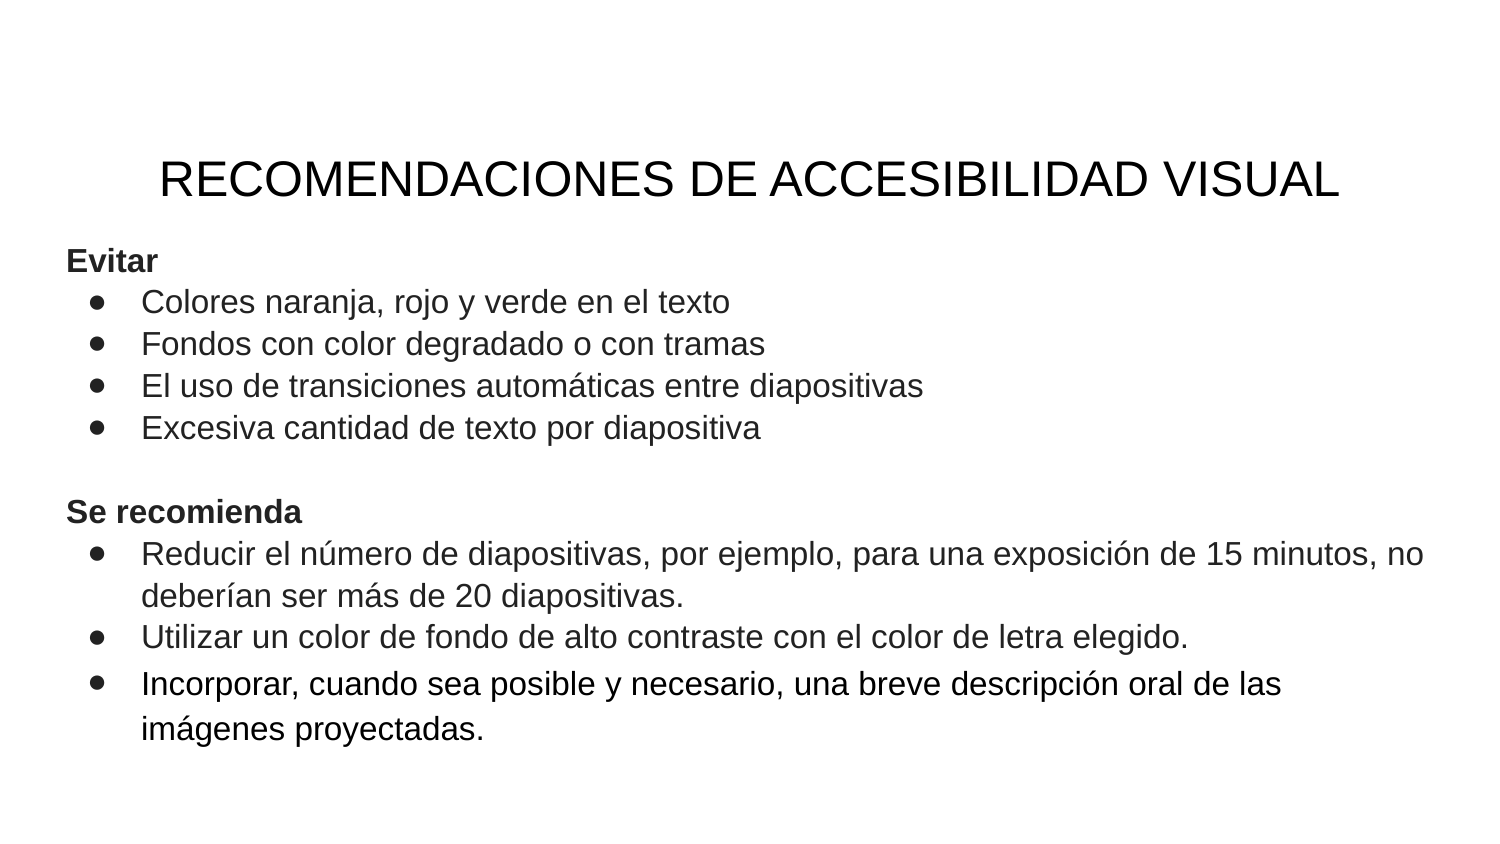

# RECOMENDACIONES DE ACCESIBILIDAD VISUAL
Evitar
Colores naranja, rojo y verde en el texto
Fondos con color degradado o con tramas
El uso de transiciones automáticas entre diapositivas
Excesiva cantidad de texto por diapositiva
Se recomienda
Reducir el número de diapositivas, por ejemplo, para una exposición de 15 minutos, no deberían ser más de 20 diapositivas.
Utilizar un color de fondo de alto contraste con el color de letra elegido.
Incorporar, cuando sea posible y necesario, una breve descripción oral de las imágenes proyectadas.